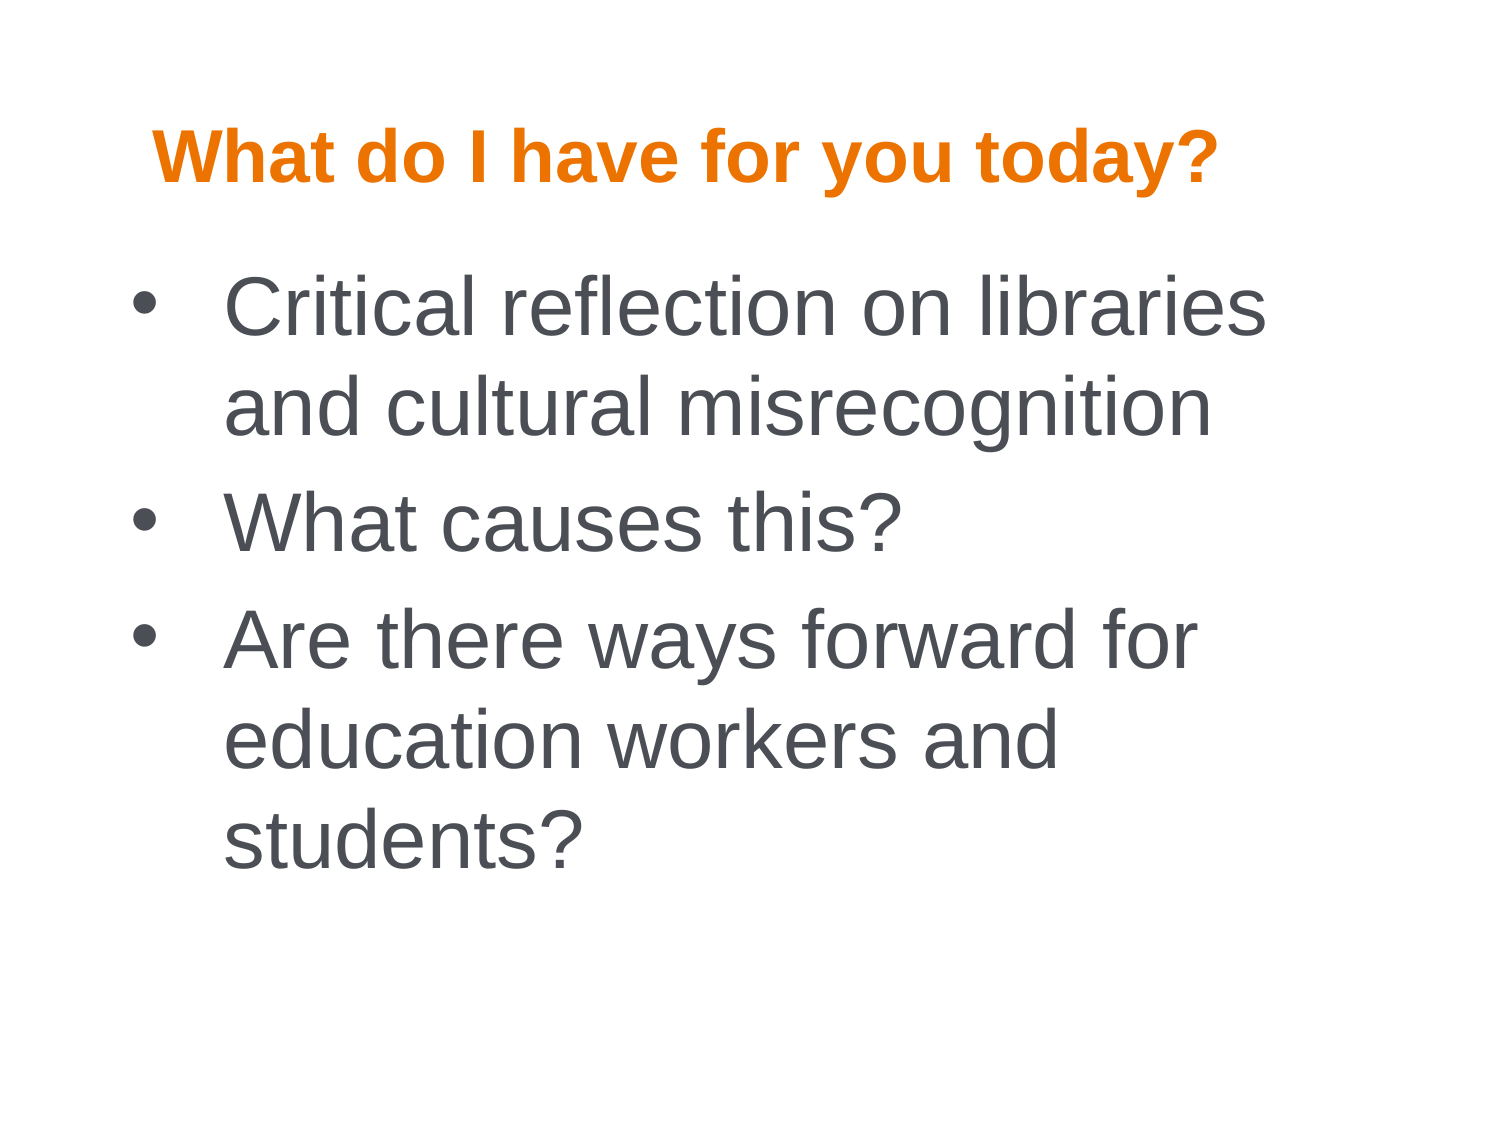

What do I have for you today?
Critical reflection on libraries and cultural misrecognition
What causes this?
Are there ways forward for education workers and students?